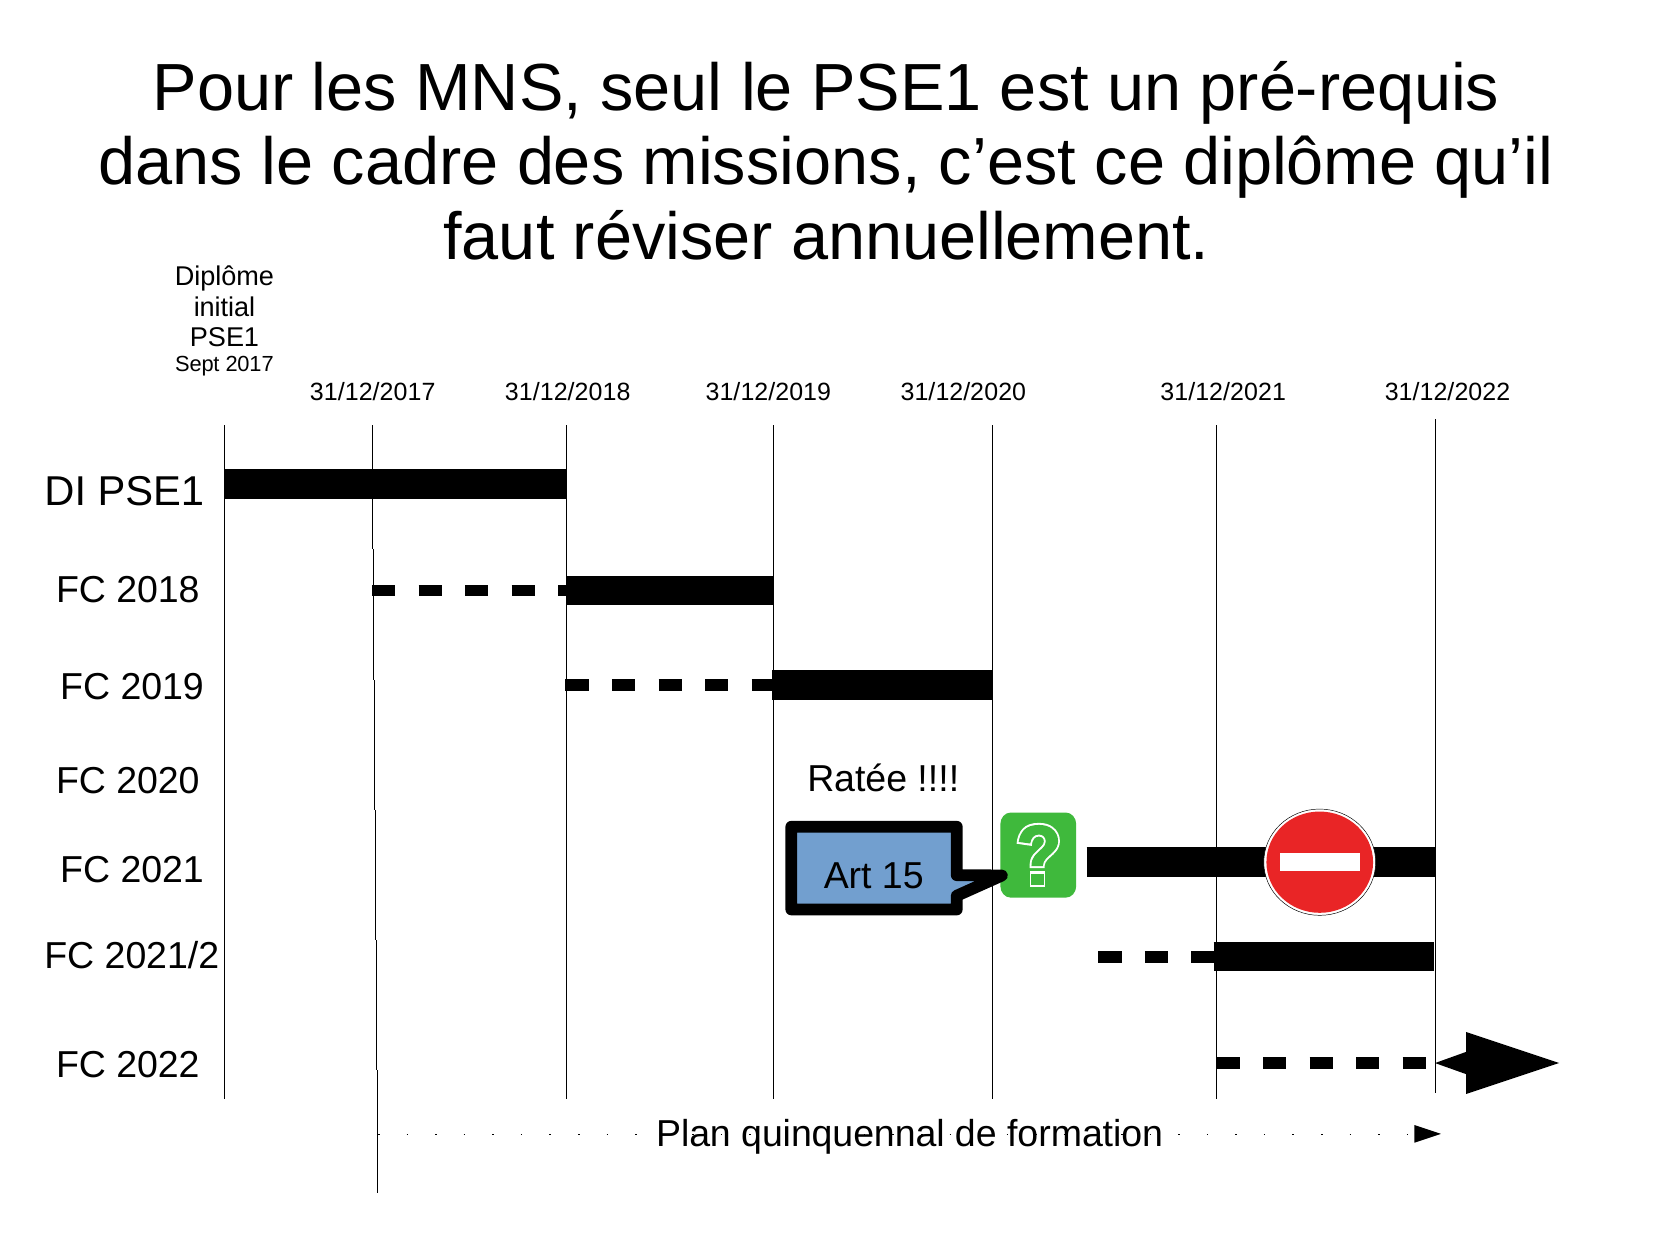

# Pour les MNS, seul le PSE1 est un pré-requis dans le cadre des missions, c’est ce diplôme qu’il faut réviser annuellement.
Diplôme initial PSE1
Sept 2017
31/12/2017
31/12/2018
31/12/2019
31/12/2020
31/12/2021
31/12/2022
DI PSE1
FC 2018
FC 2019
Ratée !!!!
FC 2020
FC 2021
Art 15
FC 2021/2
FC 2022
Plan quinquennal de formation